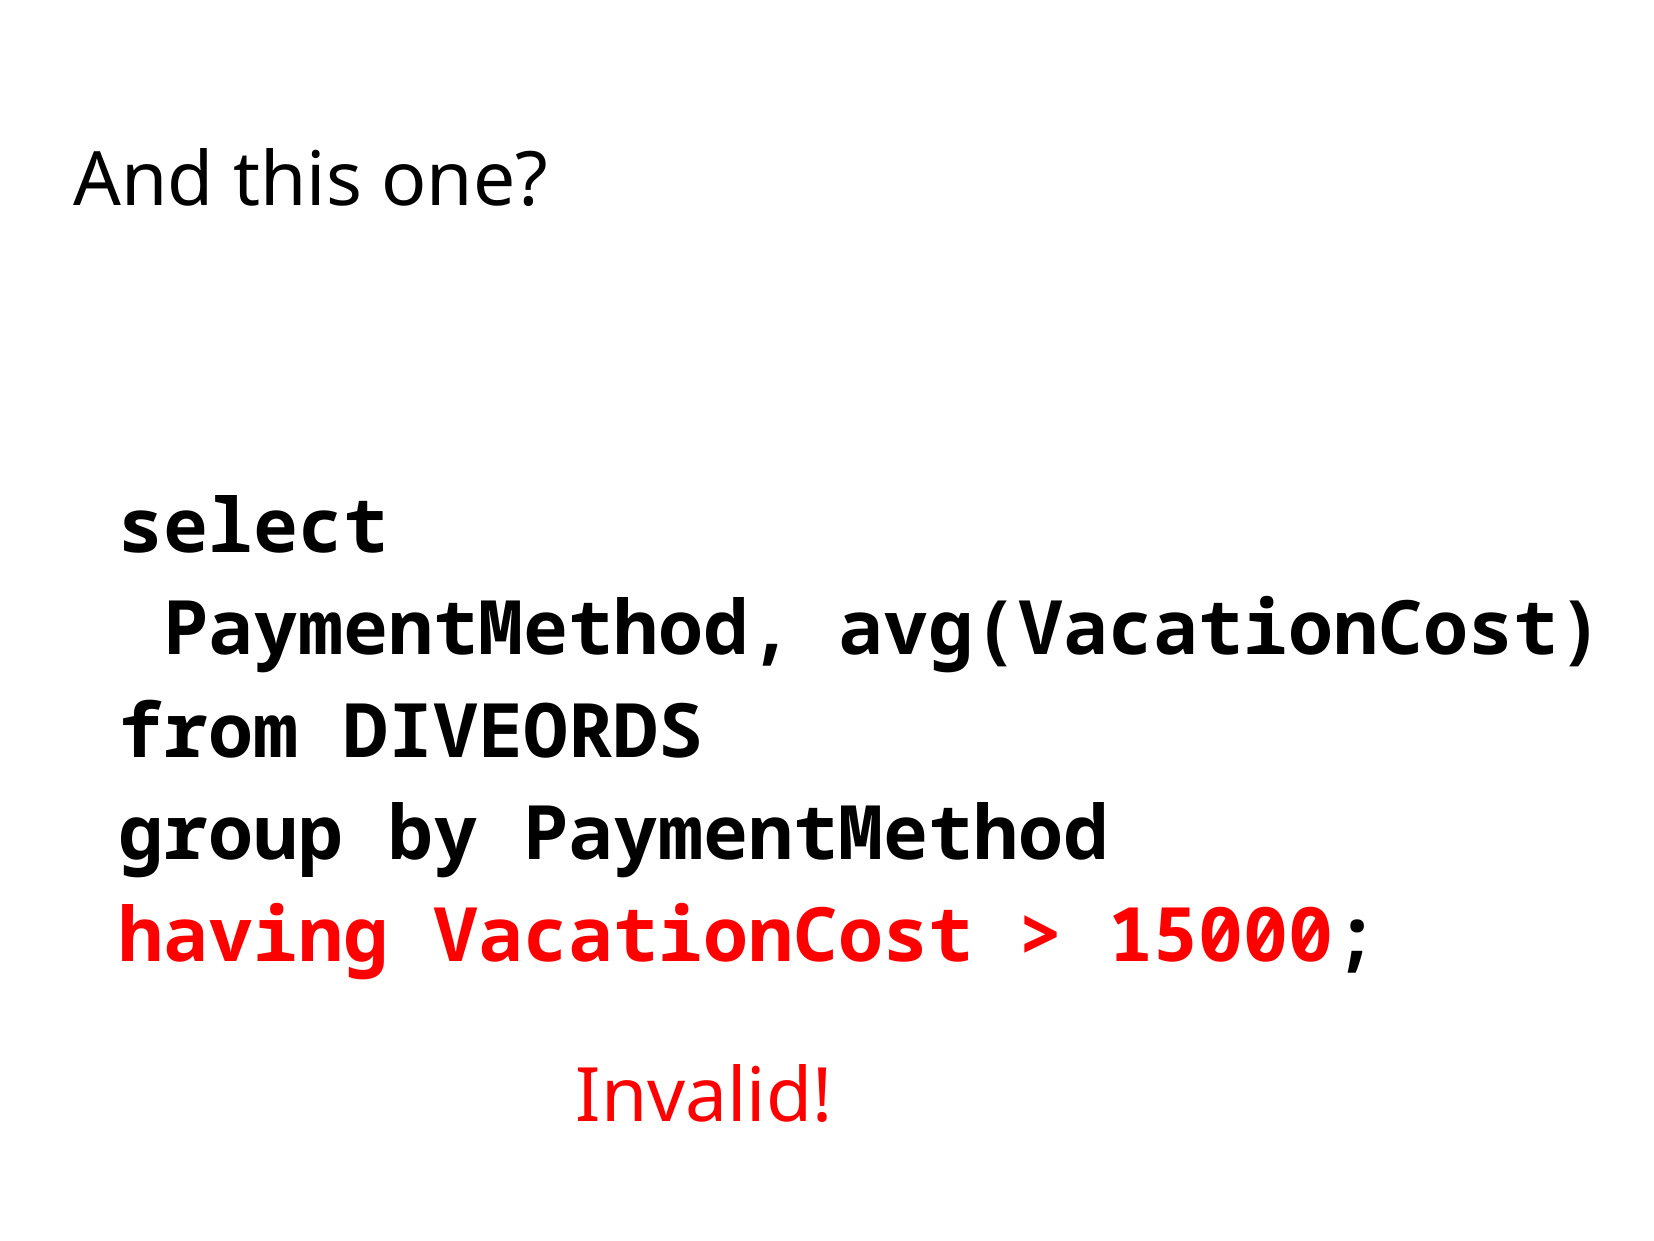

And this one?
# select
 PaymentMethod, avg(VacationCost)
from DIVEORDS
group by PaymentMethod
having VacationCost > 15000;
Invalid!